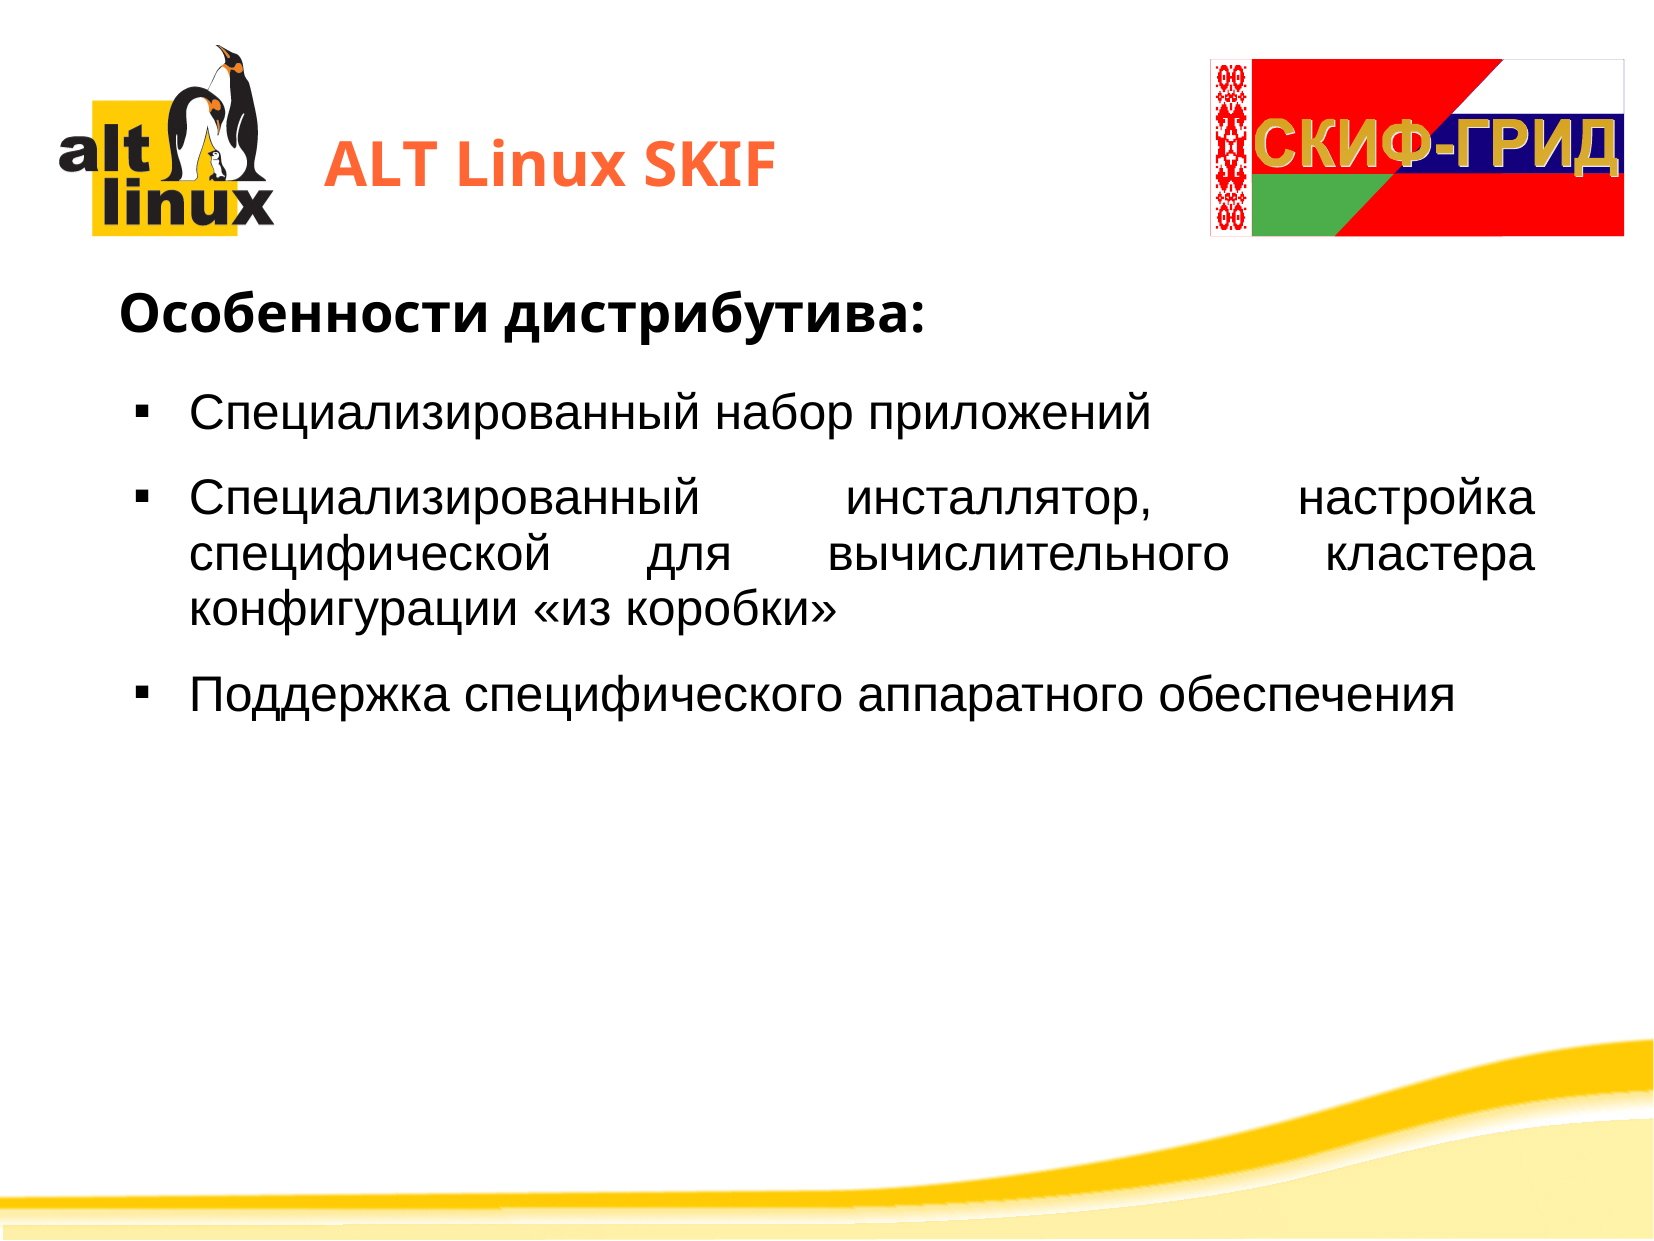

#
ALT Linux SKIF
Особенности дистрибутива:
Специализированный набор приложений
Специализированный инсталлятор, настройка специфической для вычислительного кластера конфигурации «из коробки»
Поддержка специфического аппаратного обеспечения